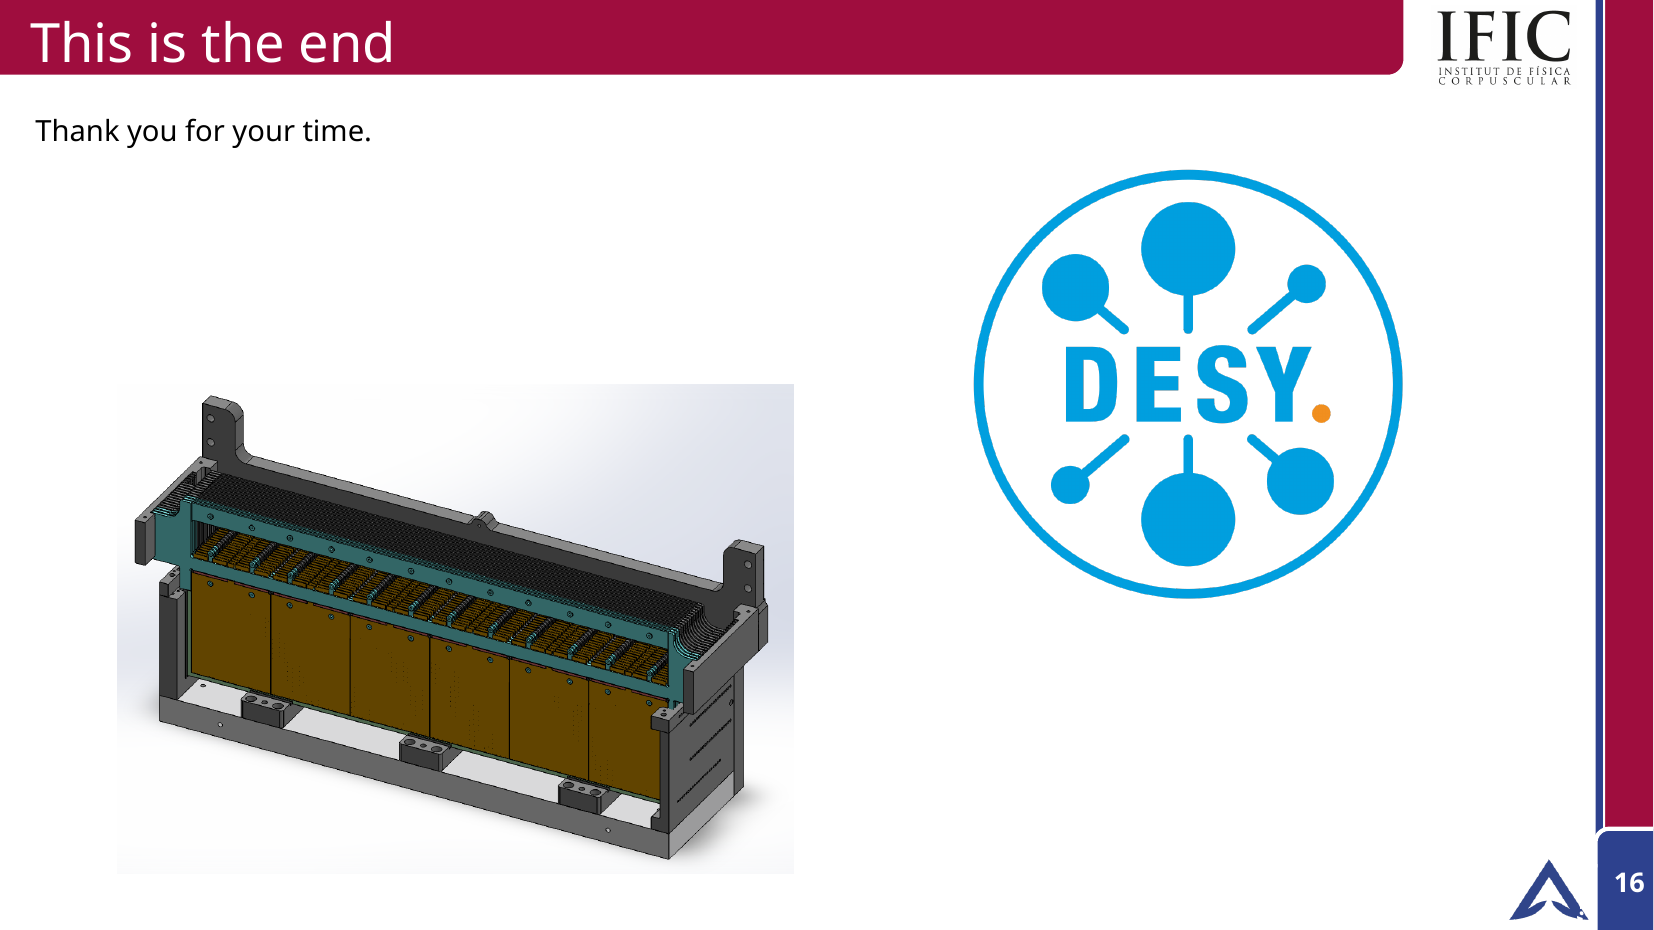

# This is the end
Thank you for your time.